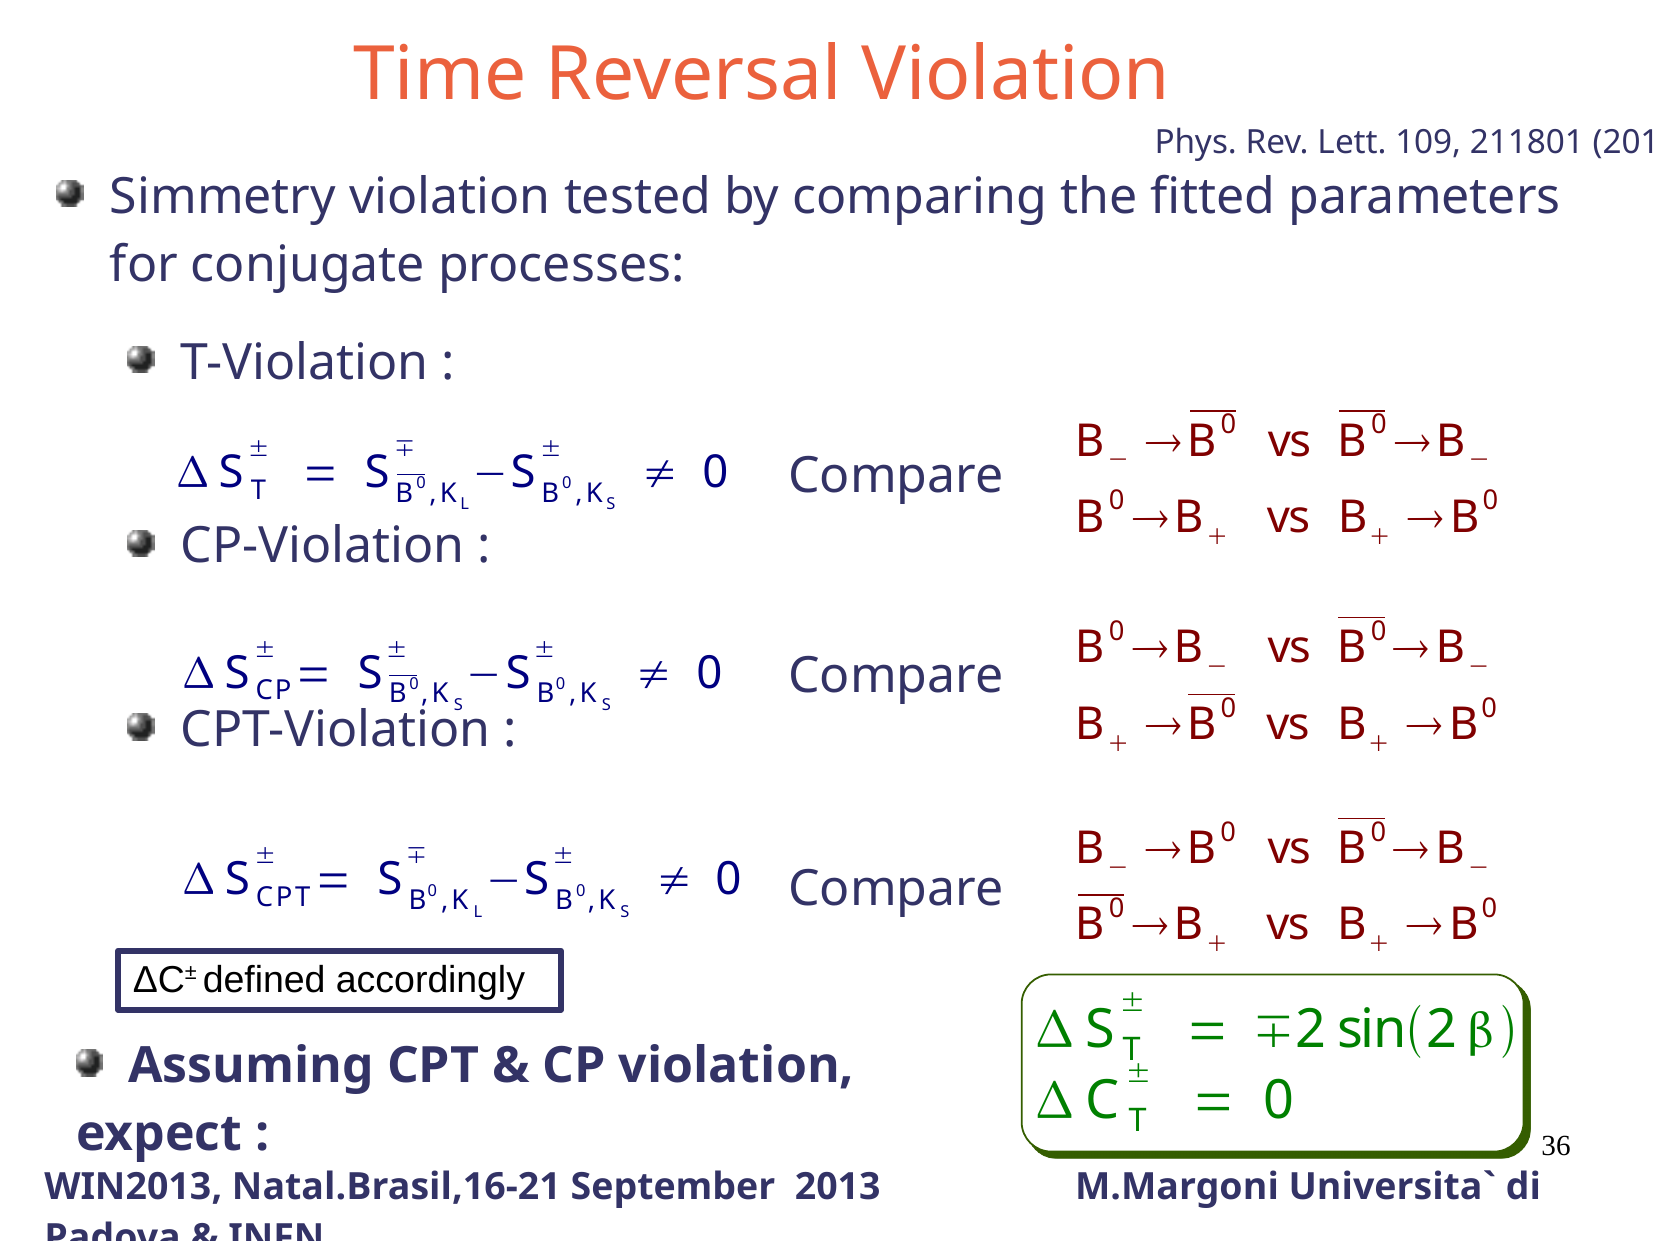

# Time Reversal Violation
Phys. Rev. Lett. 109, 211801 (2012)
Simmetry violation tested by comparing the fitted parameters for conjugate processes:
T-Violation :
CP-Violation :
CPT-Violation :
Compare
Compare
Compare
ΔC± defined accordingly
 Assuming CPT & CP violation, expect :
36
WIN2013, Natal.Brasil,16-21 September 2013 M.Margoni Universita` di Padova & INFN